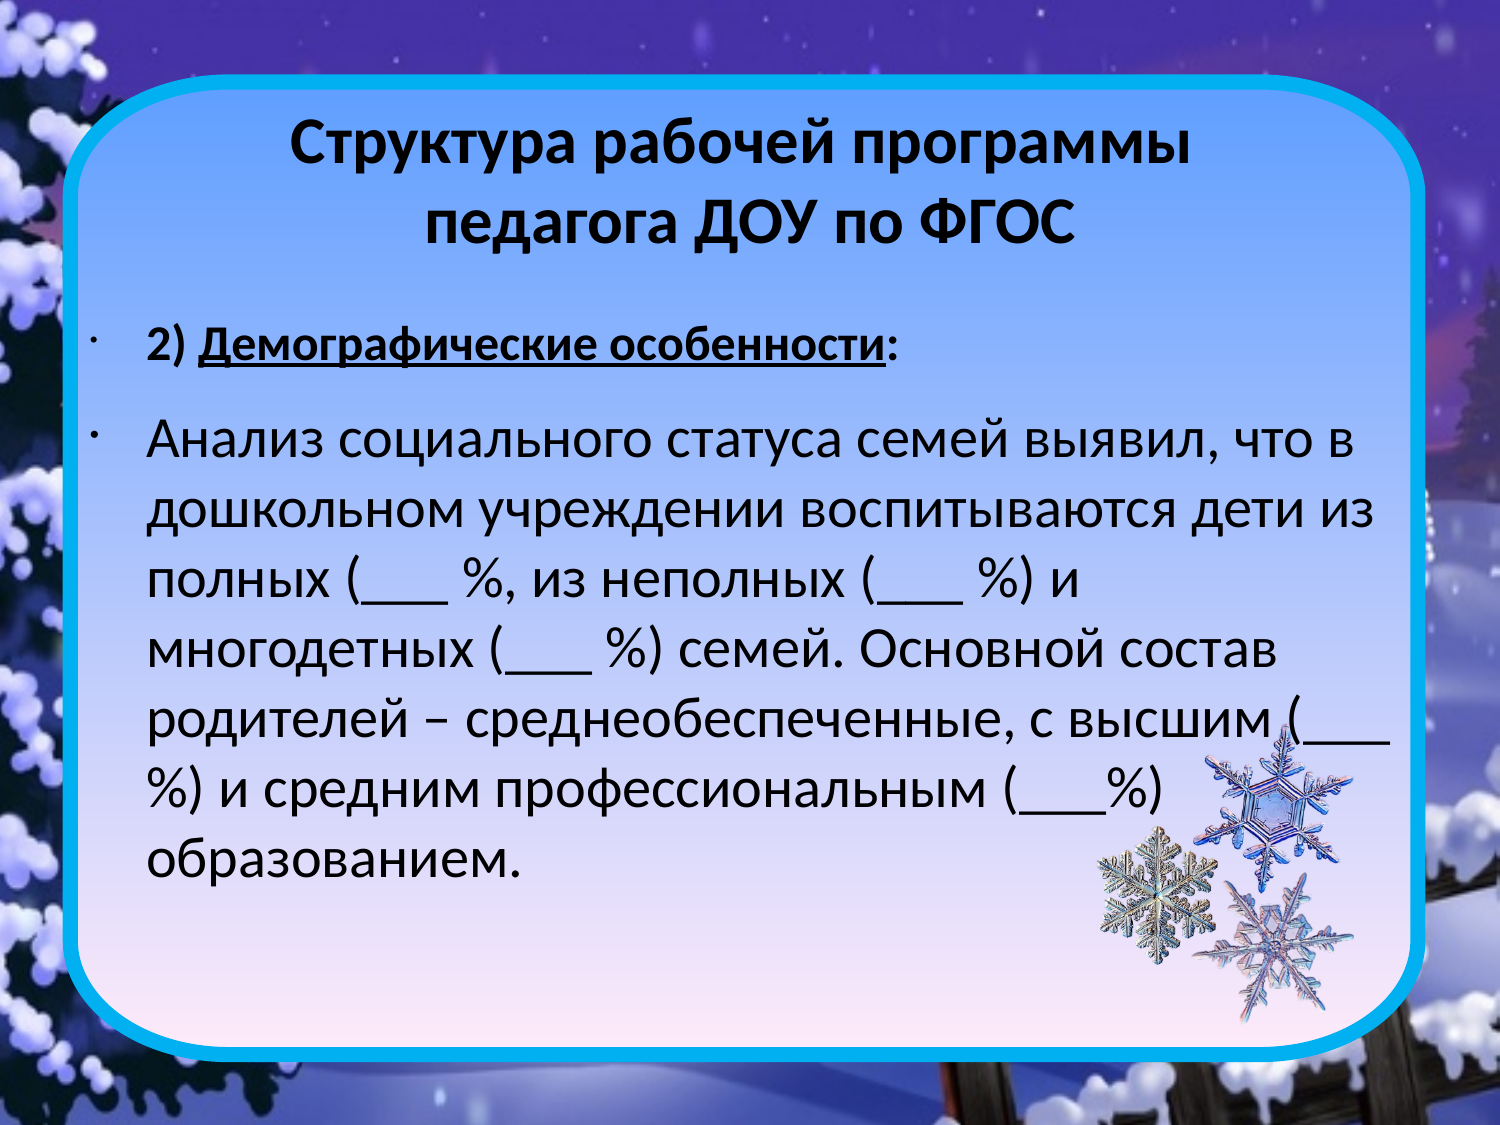

# Структура рабочей программы педагога ДОУ по ФГОС
2) Демографические особенности:
Анализ социального статуса семей выявил, что в дошкольном учреждении воспитываются дети из полных (___ %, из неполных (___ %) и многодетных (___ %) семей. Основной состав родителей – среднеобеспеченные, с высшим (___ %) и средним профессиональным (___%) образованием.